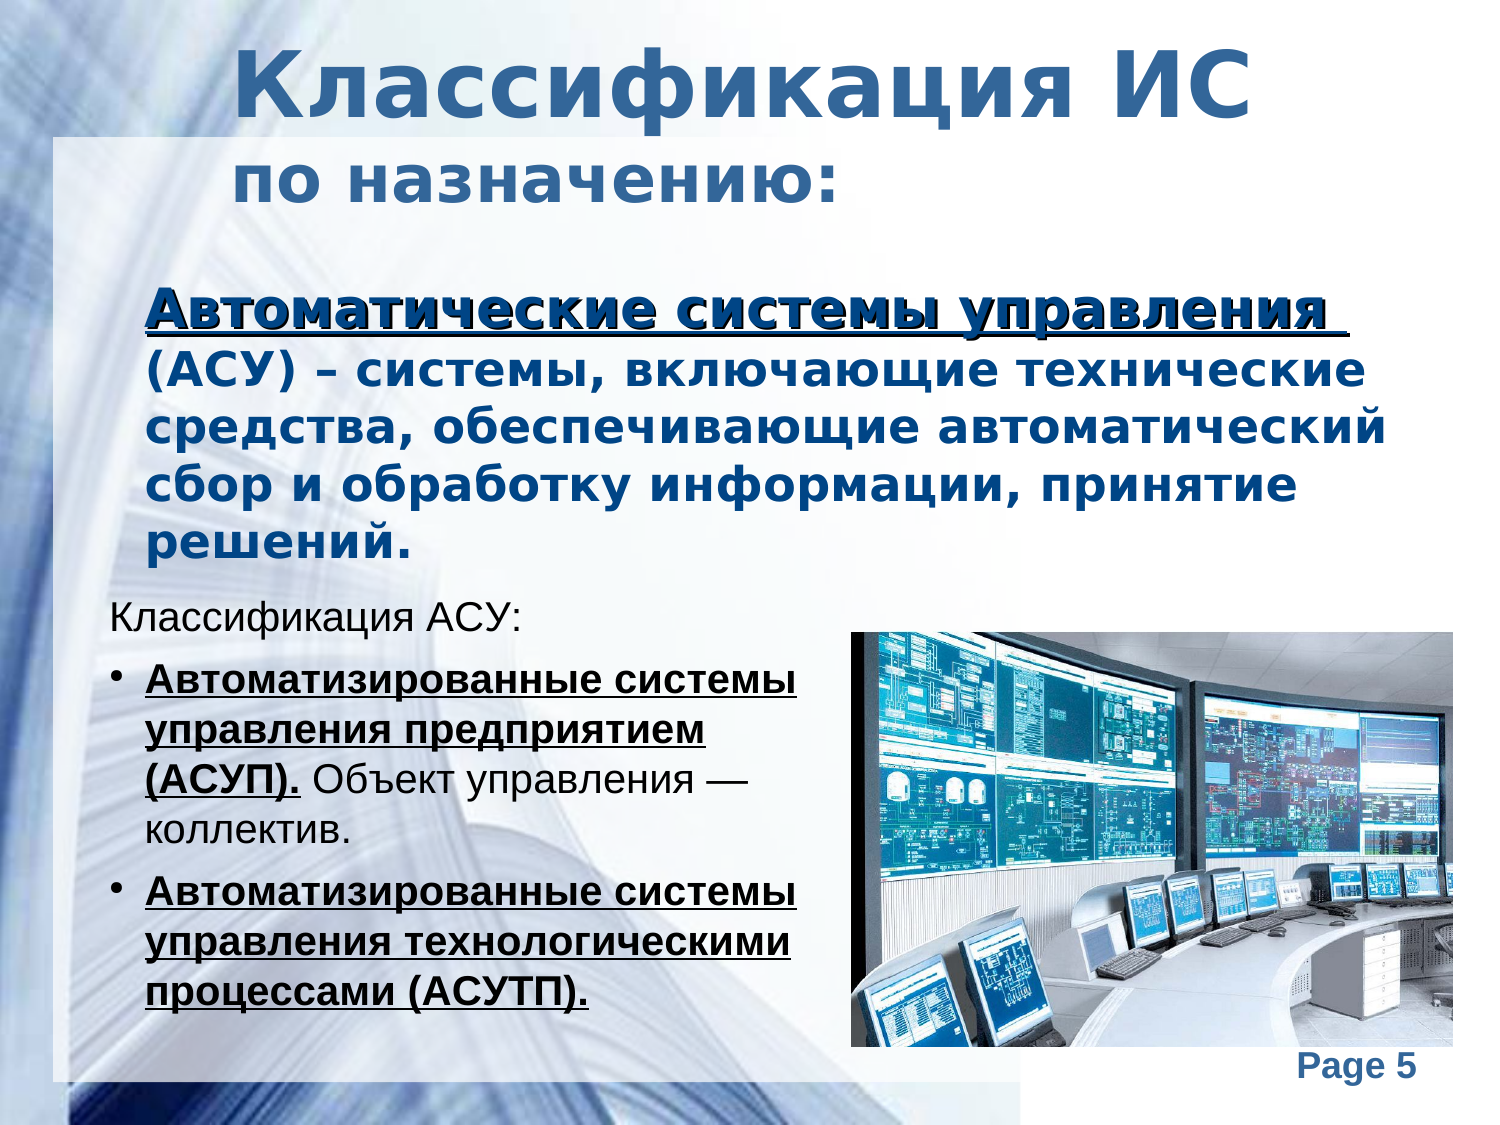

Классификация ИС
по назначению:
Автоматические системы управления (АСУ) – системы, включающие технические средства, обеспечивающие автоматический сбор и обработку информации, принятие решений.
Классификация АСУ:
Автоматизированные системы управления предприятием (АСУП). Объект управления — коллектив.
Автоматизированные системы управления технологическими процессами (АСУТП).